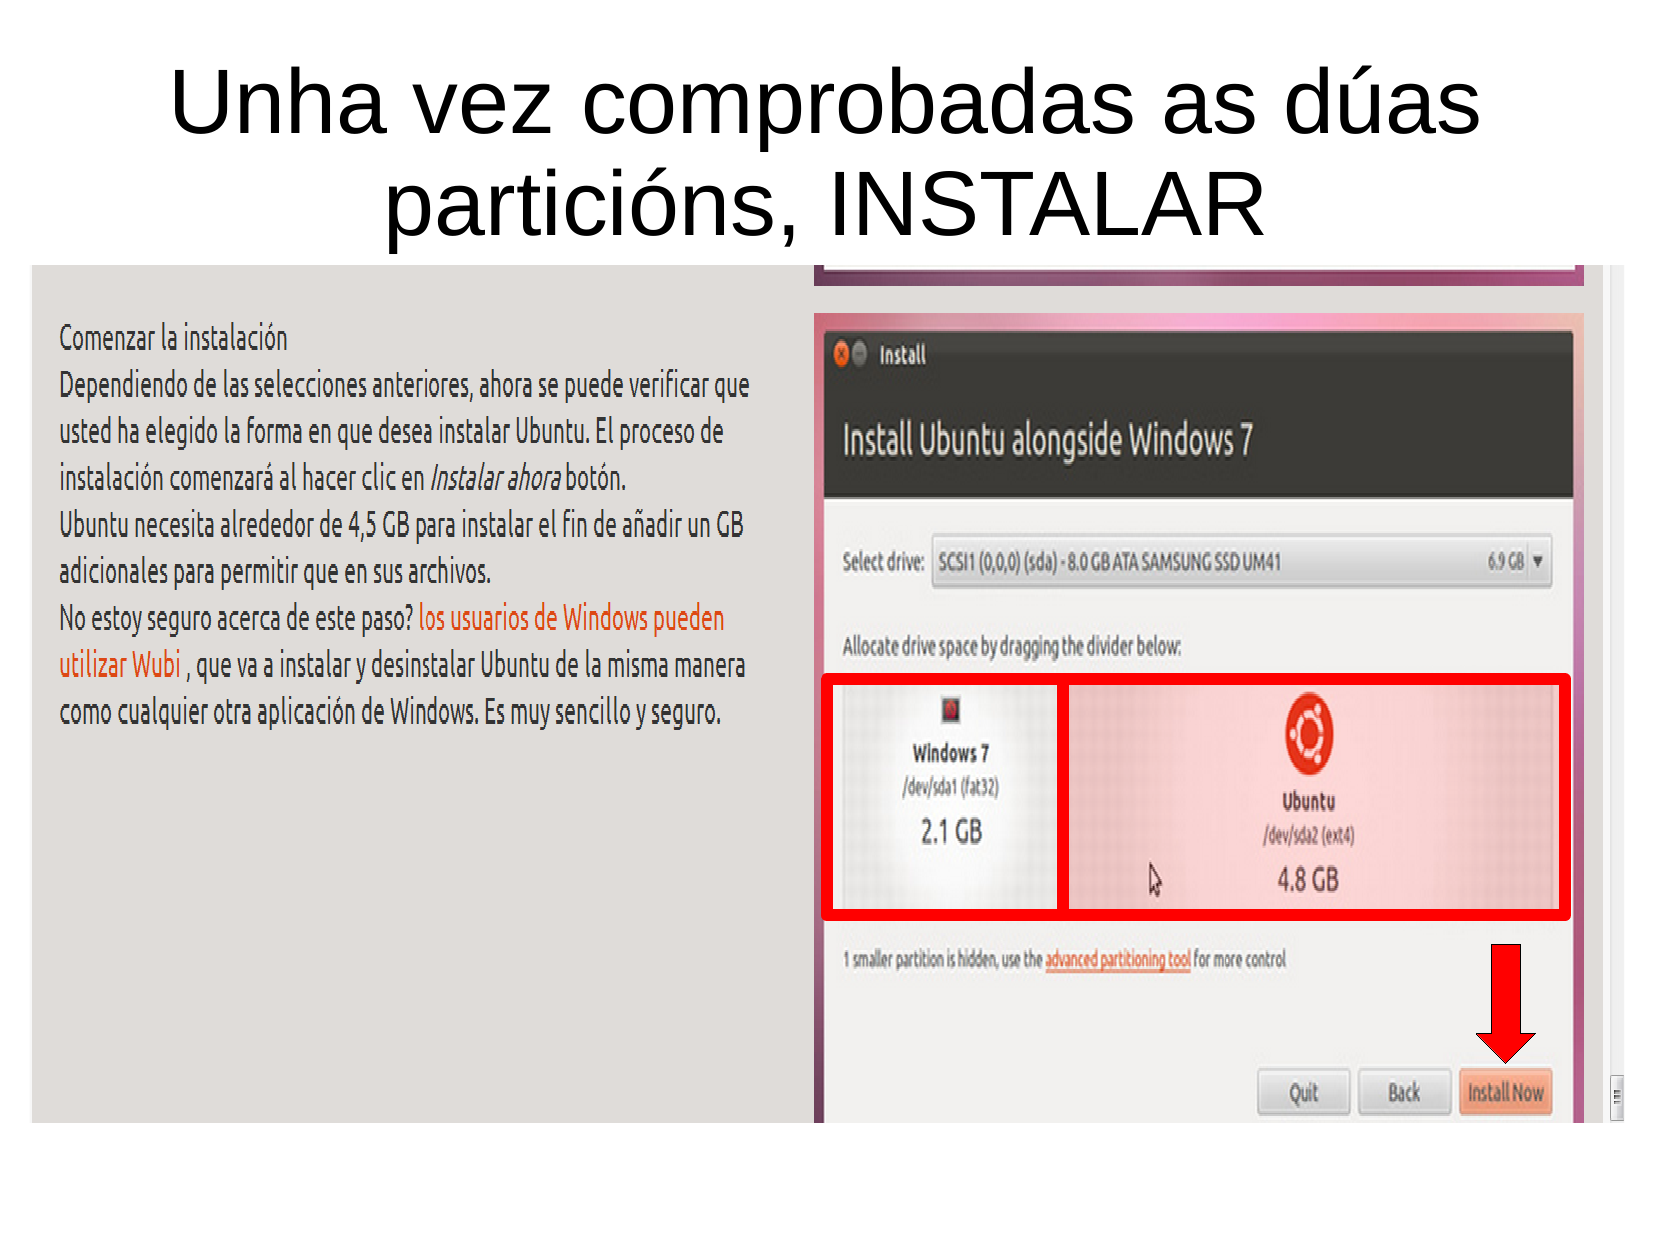

# Unha vez comprobadas as dúas particións, INSTALAR